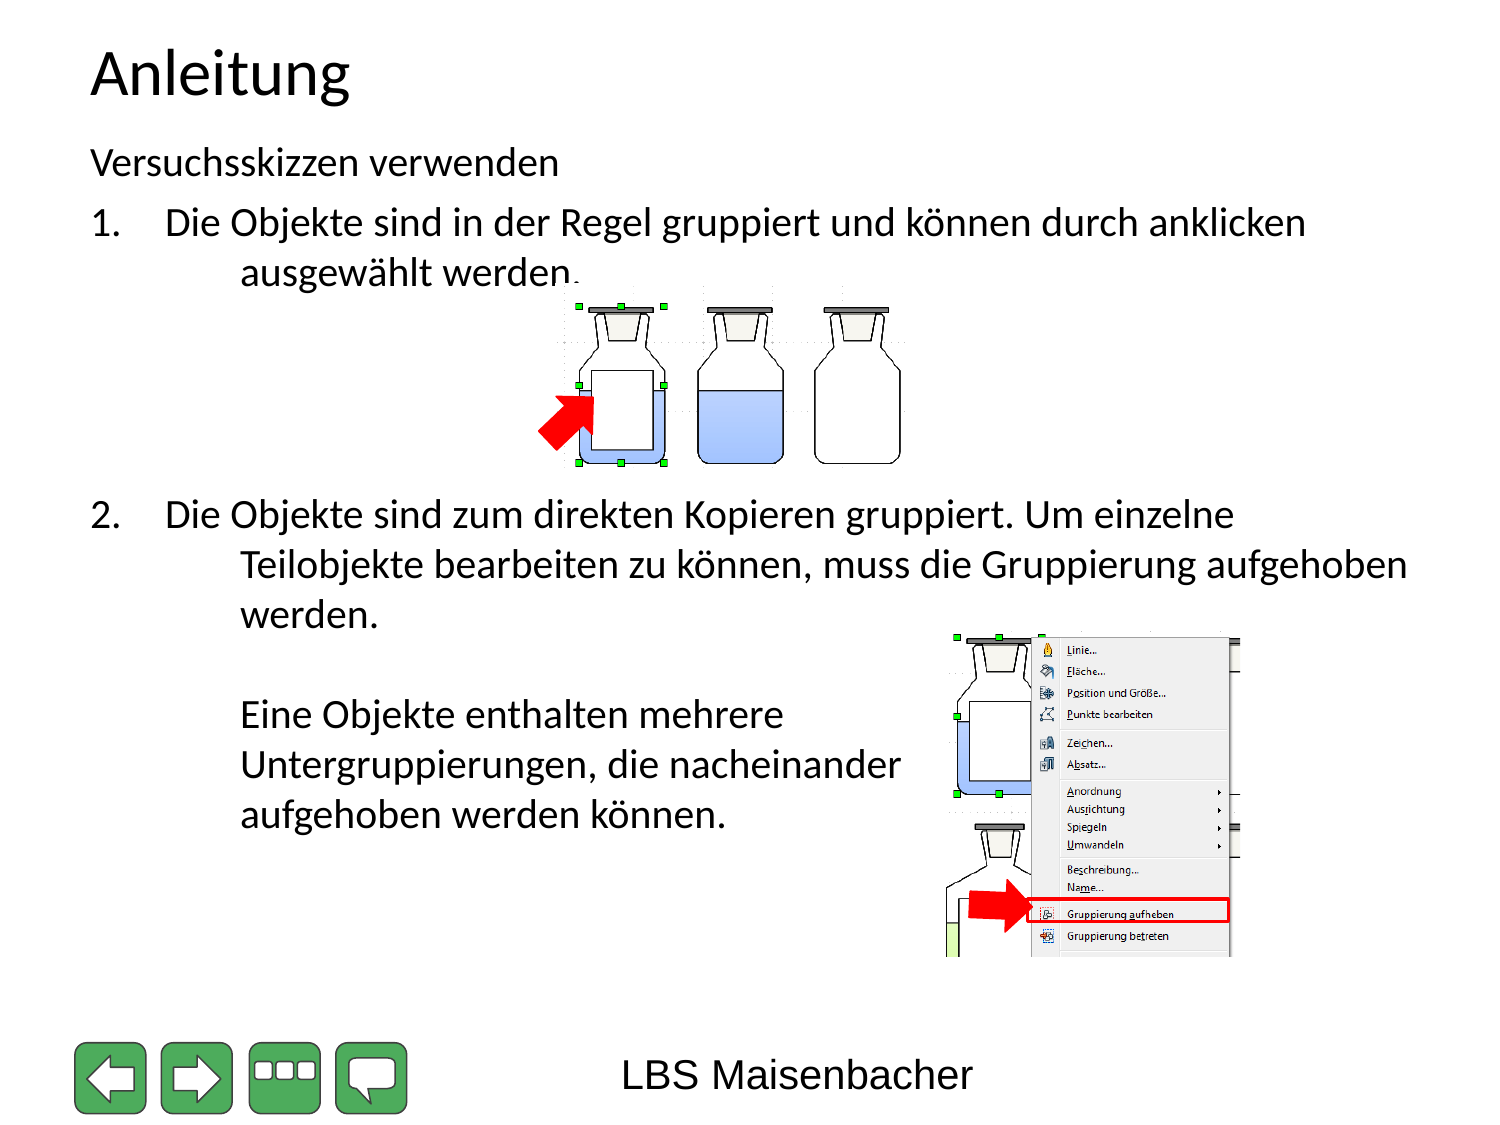

# Anleitung
Versuchsskizzen verwenden
Die Objekte sind in der Regel gruppiert und können durch anklicken ausgewählt werden.
Die Objekte sind zum direkten Kopieren gruppiert. Um einzelne Teilobjekte bearbeiten zu können, muss die Gruppierung aufgehoben werden.
Eine Objekte enthalten mehrere
Untergruppierungen, die nacheinander
aufgehoben werden können.